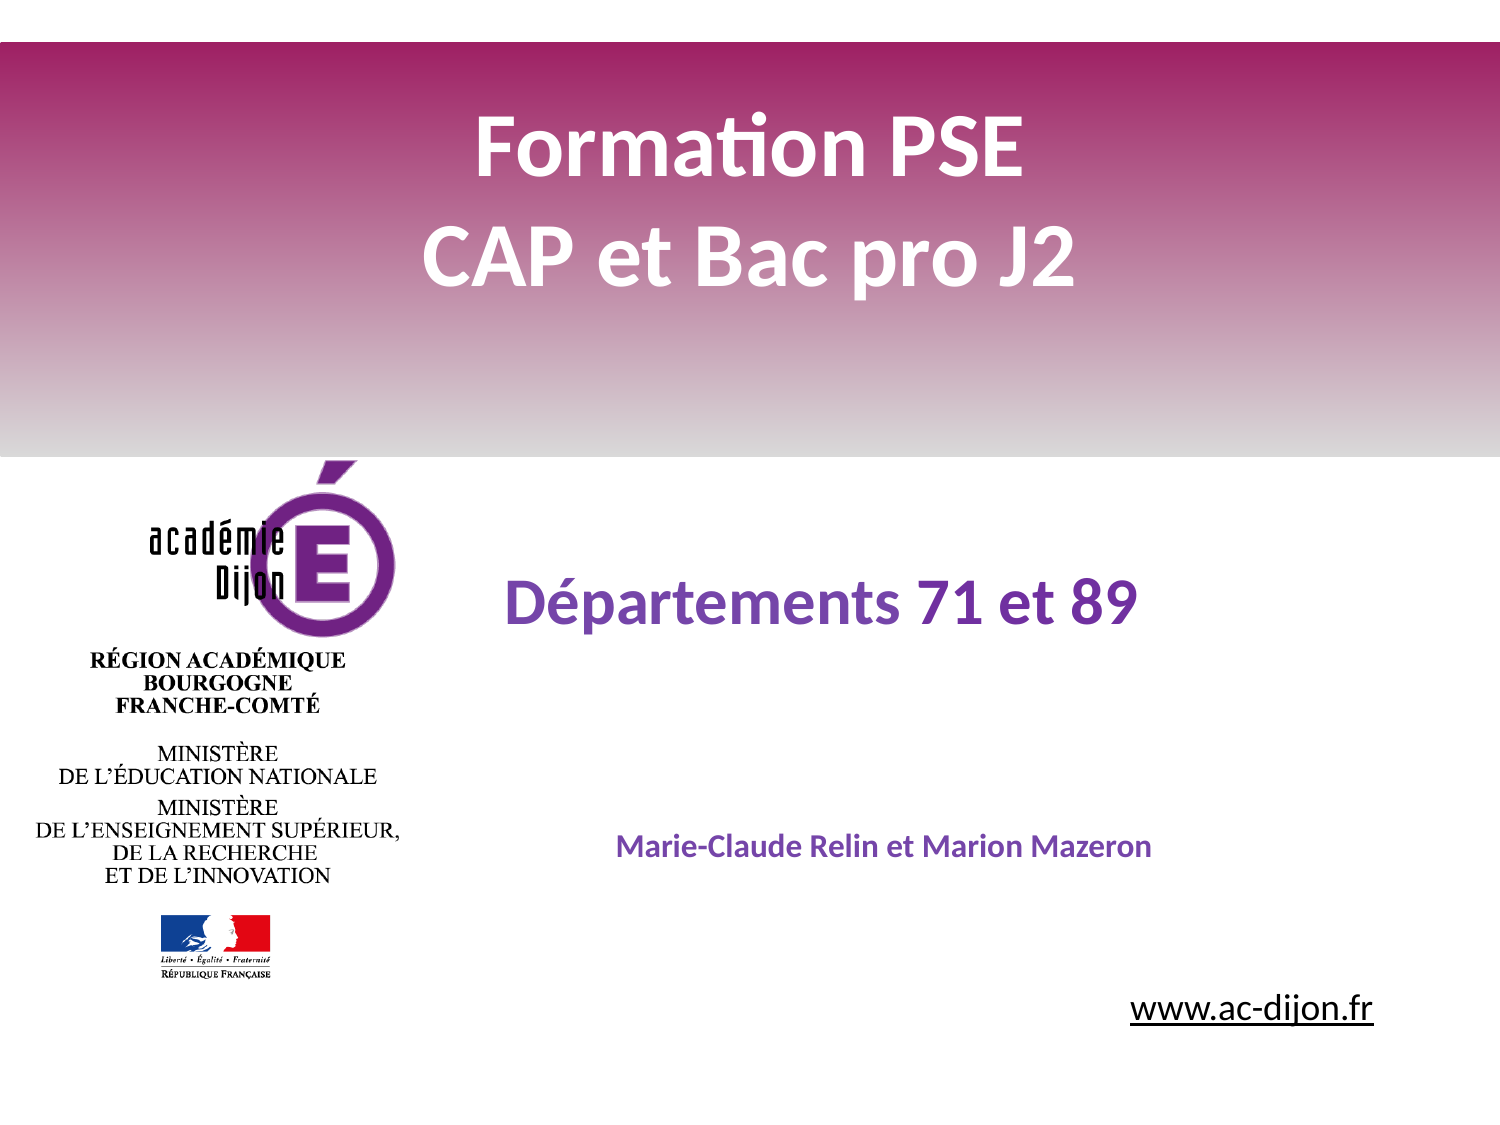

Formation PSE
CAP et Bac pro J2
Départements 71 et 89
Marie-Claude Relin et Marion Mazeron